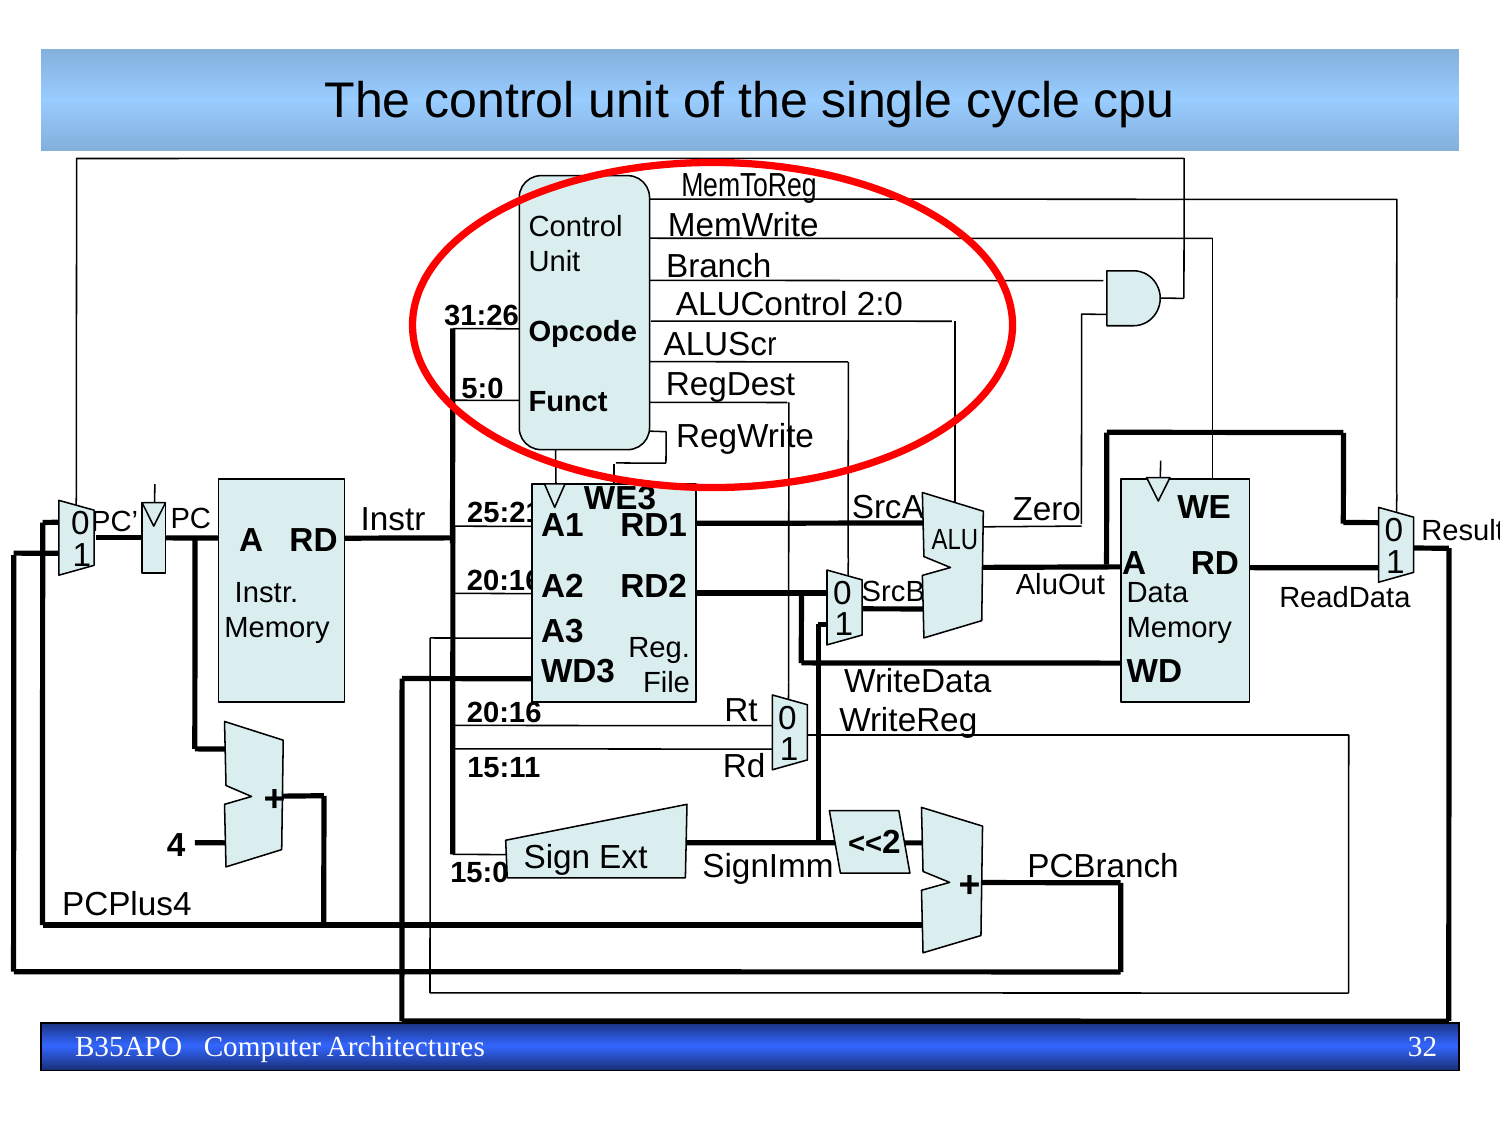

# The control unit of the single cycle cpu
MemToReg
Control Unit
Opcode
Funct
MemWrite
Branch
ALUControl 2:0
31:26
WE3
Reg.
 File
A1 RD1
A2 RD2
A3
WD3
Data Memory
WE
A RD
WD
Instr. Memory
A RD
0
1
0
1
0
1
0
1
+
Sign Ext
+
<<2
SrcA
Zero
25:21
Instr
PC
PC’
Result
ALU
20:16
AluOut
SrcB
ReadData
WriteData
Rt
20:16
WriteReg
Rd
15:11
4
PCBranch
SignImm
15:0
PCPlus4
ALUScr
RegDest
5:0
RegWrite
B35APO Computer Architectures
32